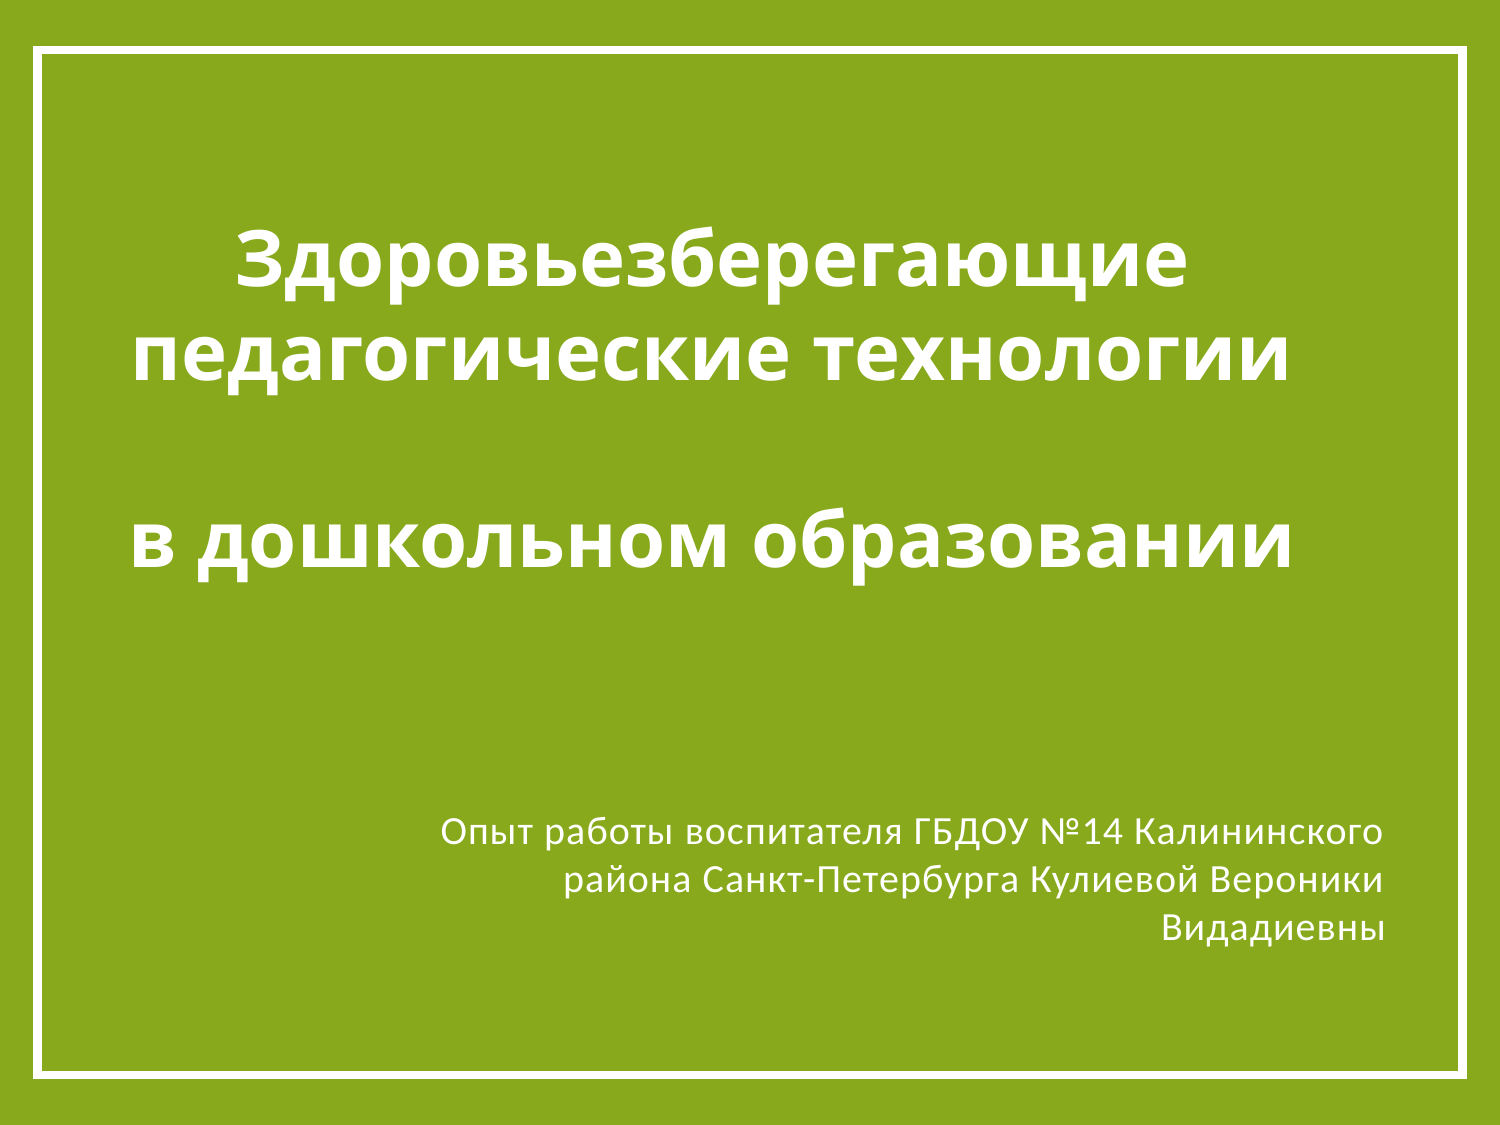

# Здоровьезберегающие педагогические технологии в дошкольном образовании
Опыт работы воспитателя ГБДОУ №14 Калининского района Санкт-Петербурга Кулиевой Вероники Видадиевны